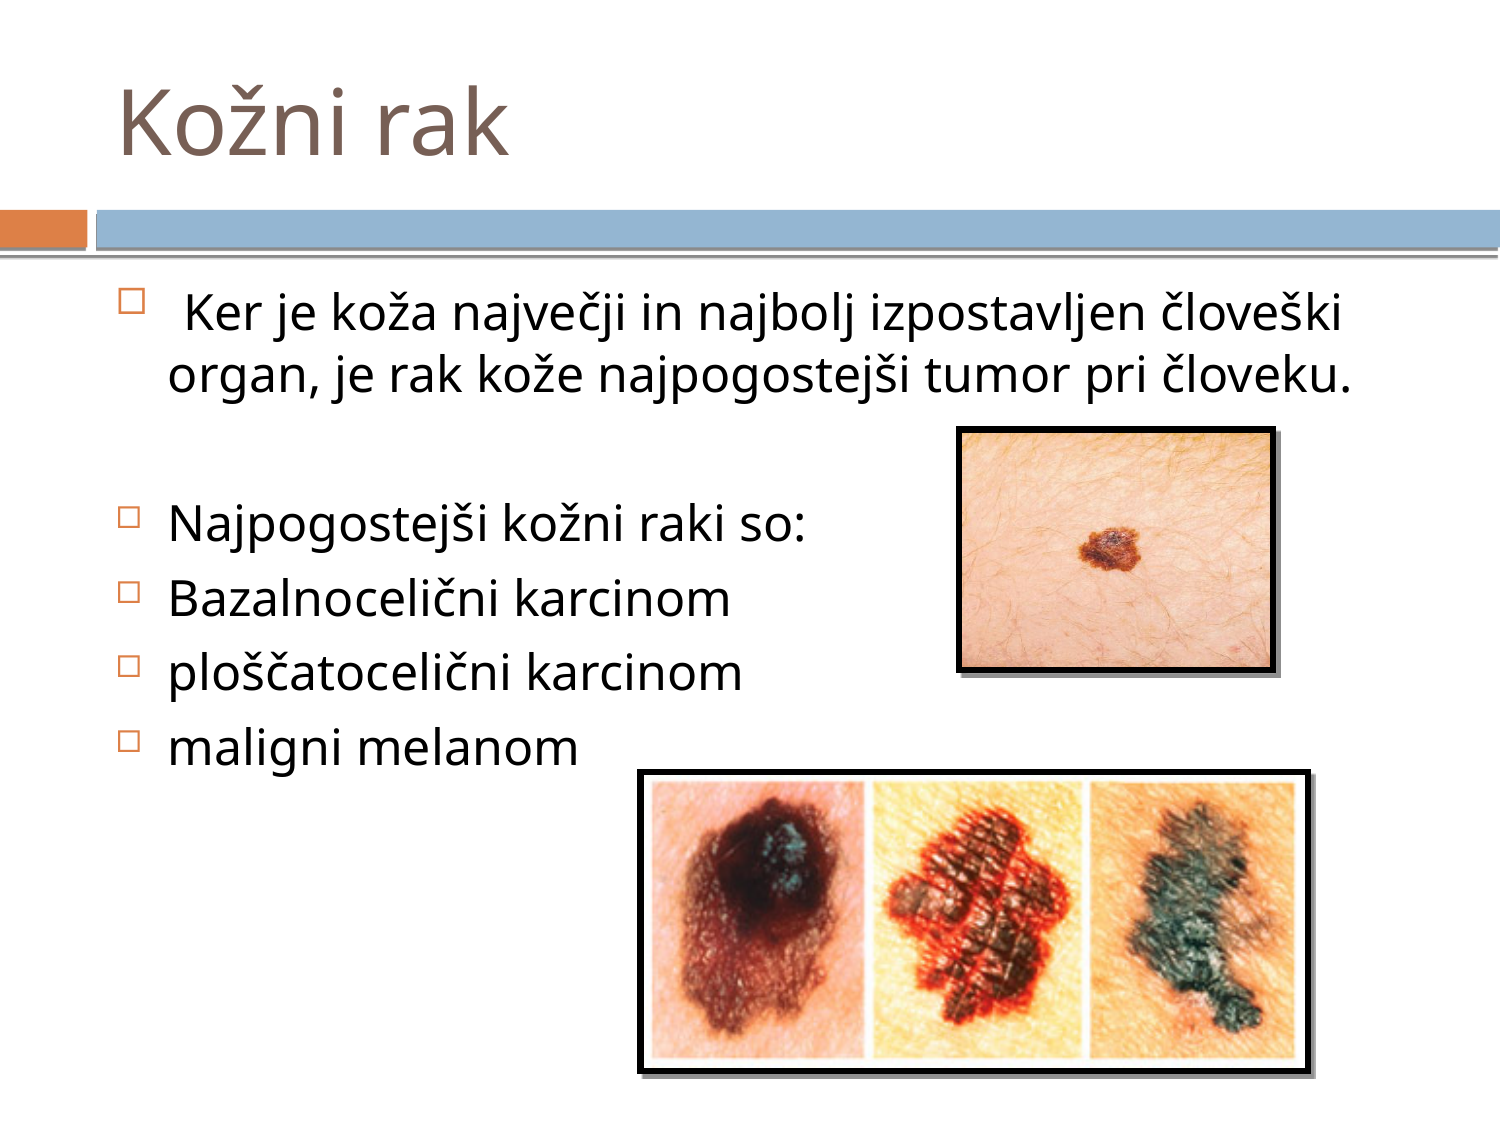

# Kožni rak
 Ker je koža največji in najbolj izpostavljen človeški organ, je rak kože najpogostejši tumor pri človeku.
Najpogostejši kožni raki so:
Bazalnocelični karcinom
ploščatocelični karcinom
maligni melanom